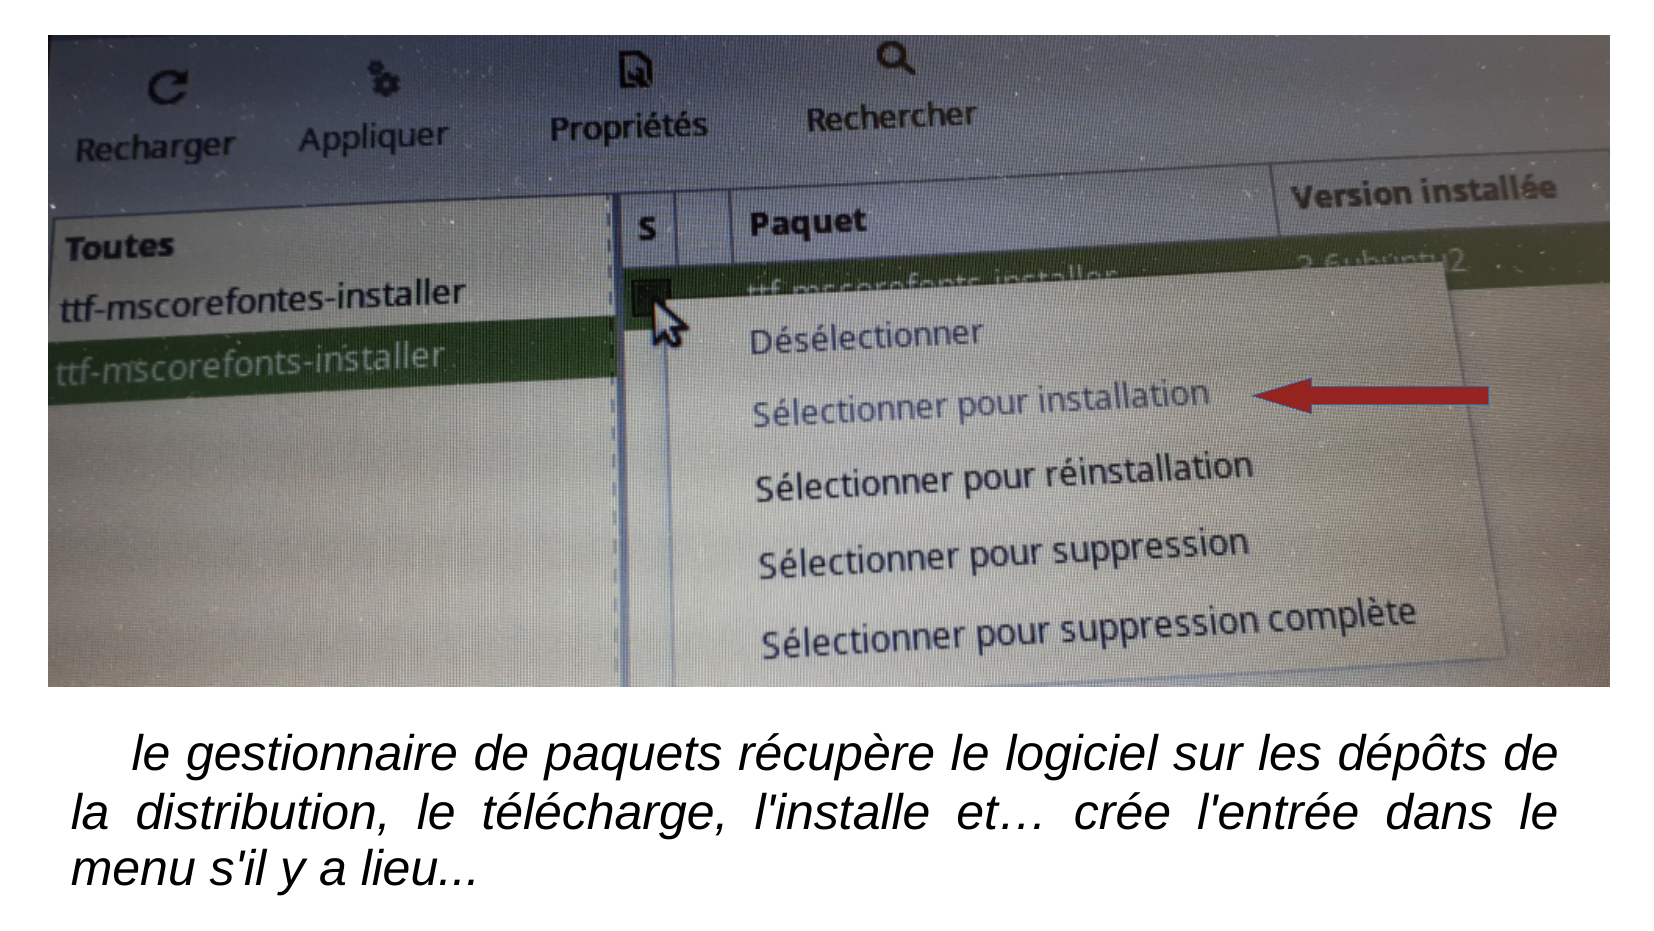

# le gestionnaire de paquets récupère le logiciel sur les dépôts de la distribution, le télécharge, l'installe et… crée l'entrée dans le menu s'il y a lieu...